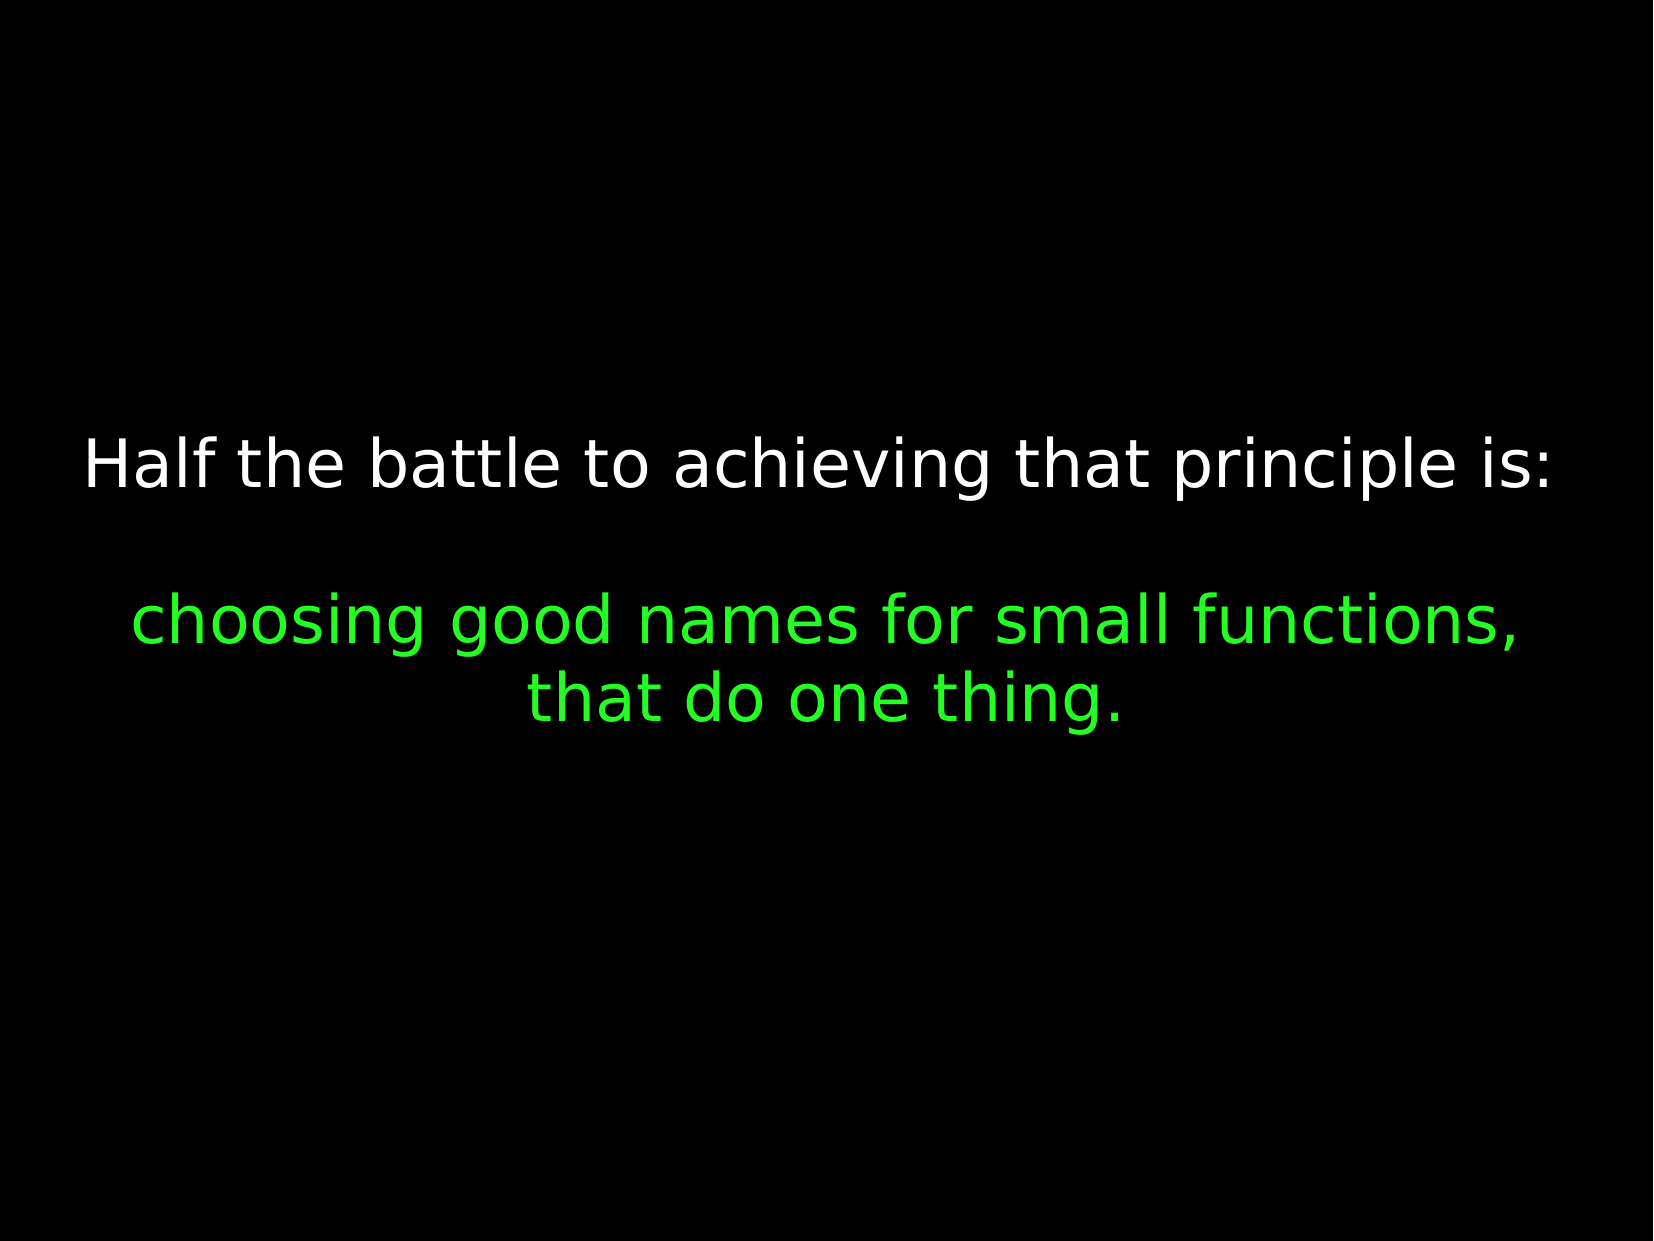

# Half the battle to achieving that principle is:
choosing good names for small functions, that do one thing.